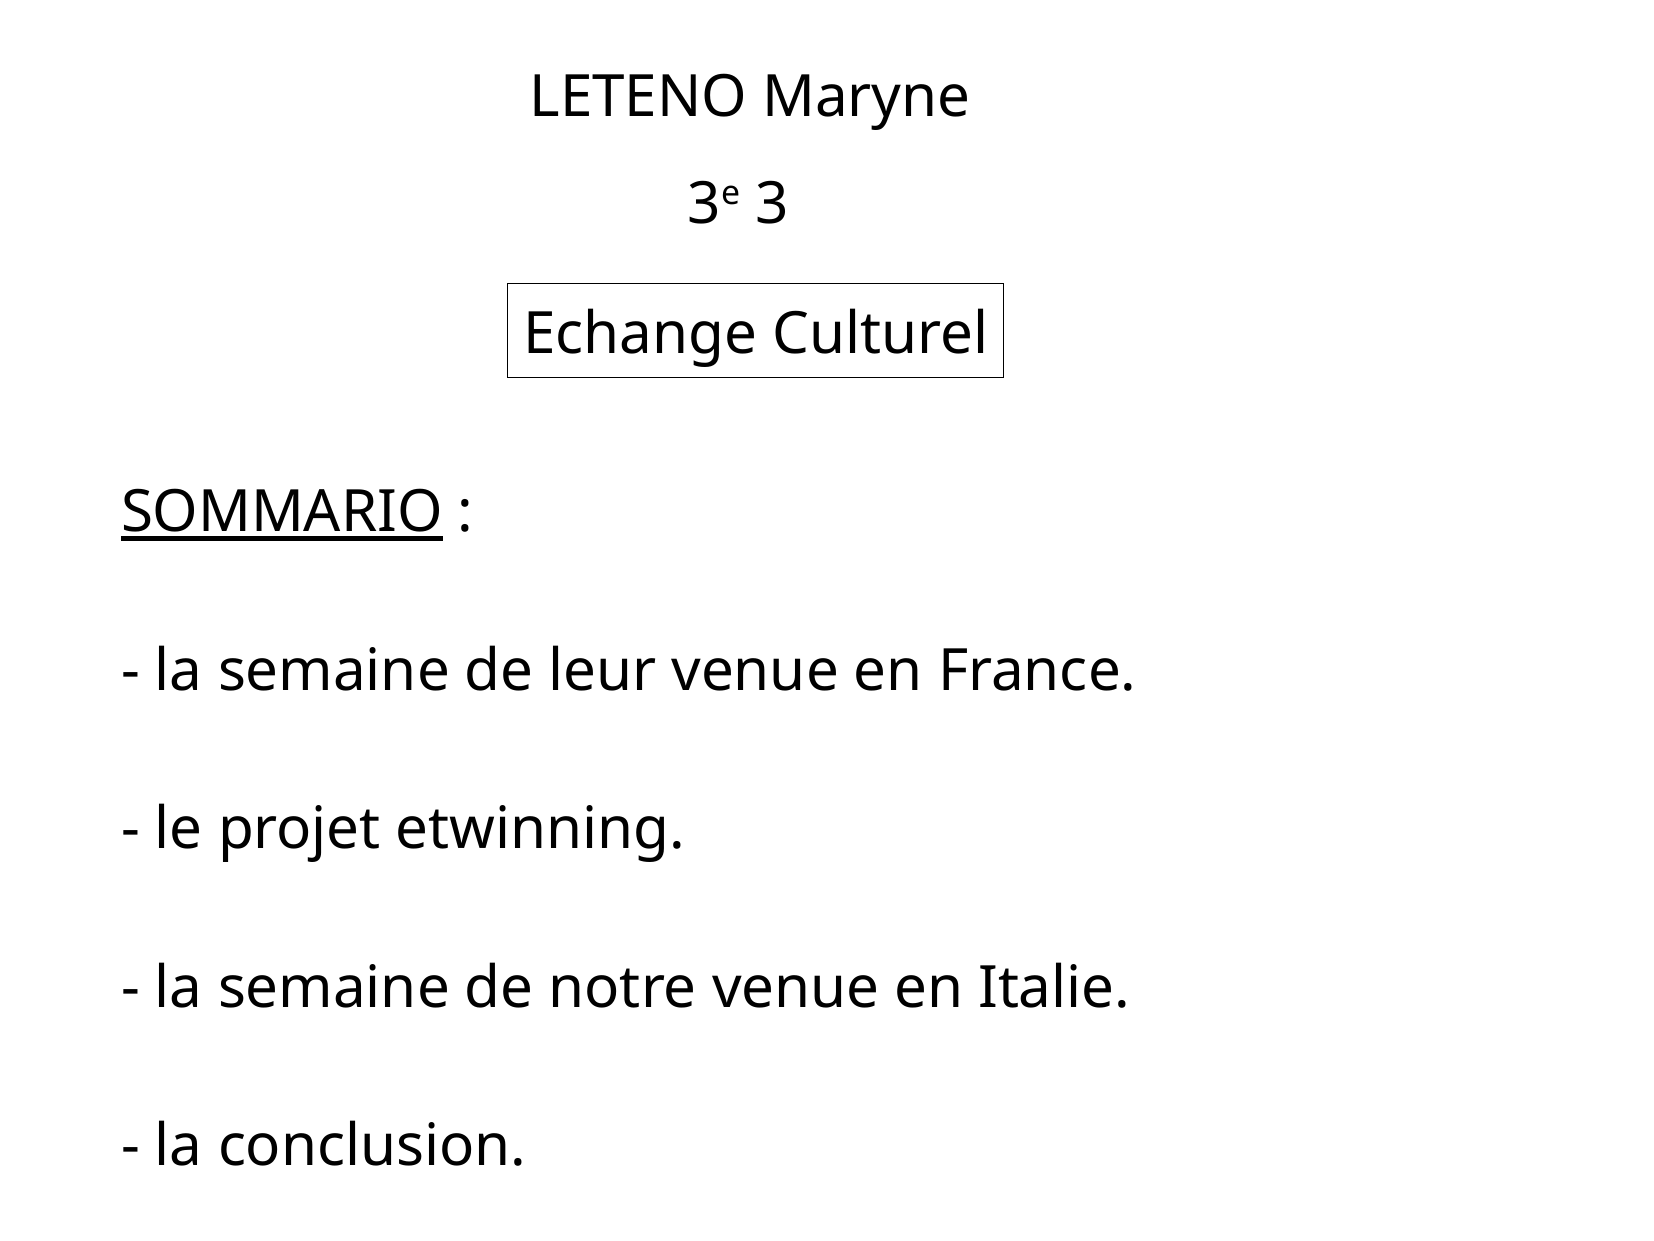

LETENO Maryne
3e 3
Echange Culturel
SOMMARIO :
- la semaine de leur venue en France.
- le projet etwinning.
- la semaine de notre venue en Italie.
- la conclusion.